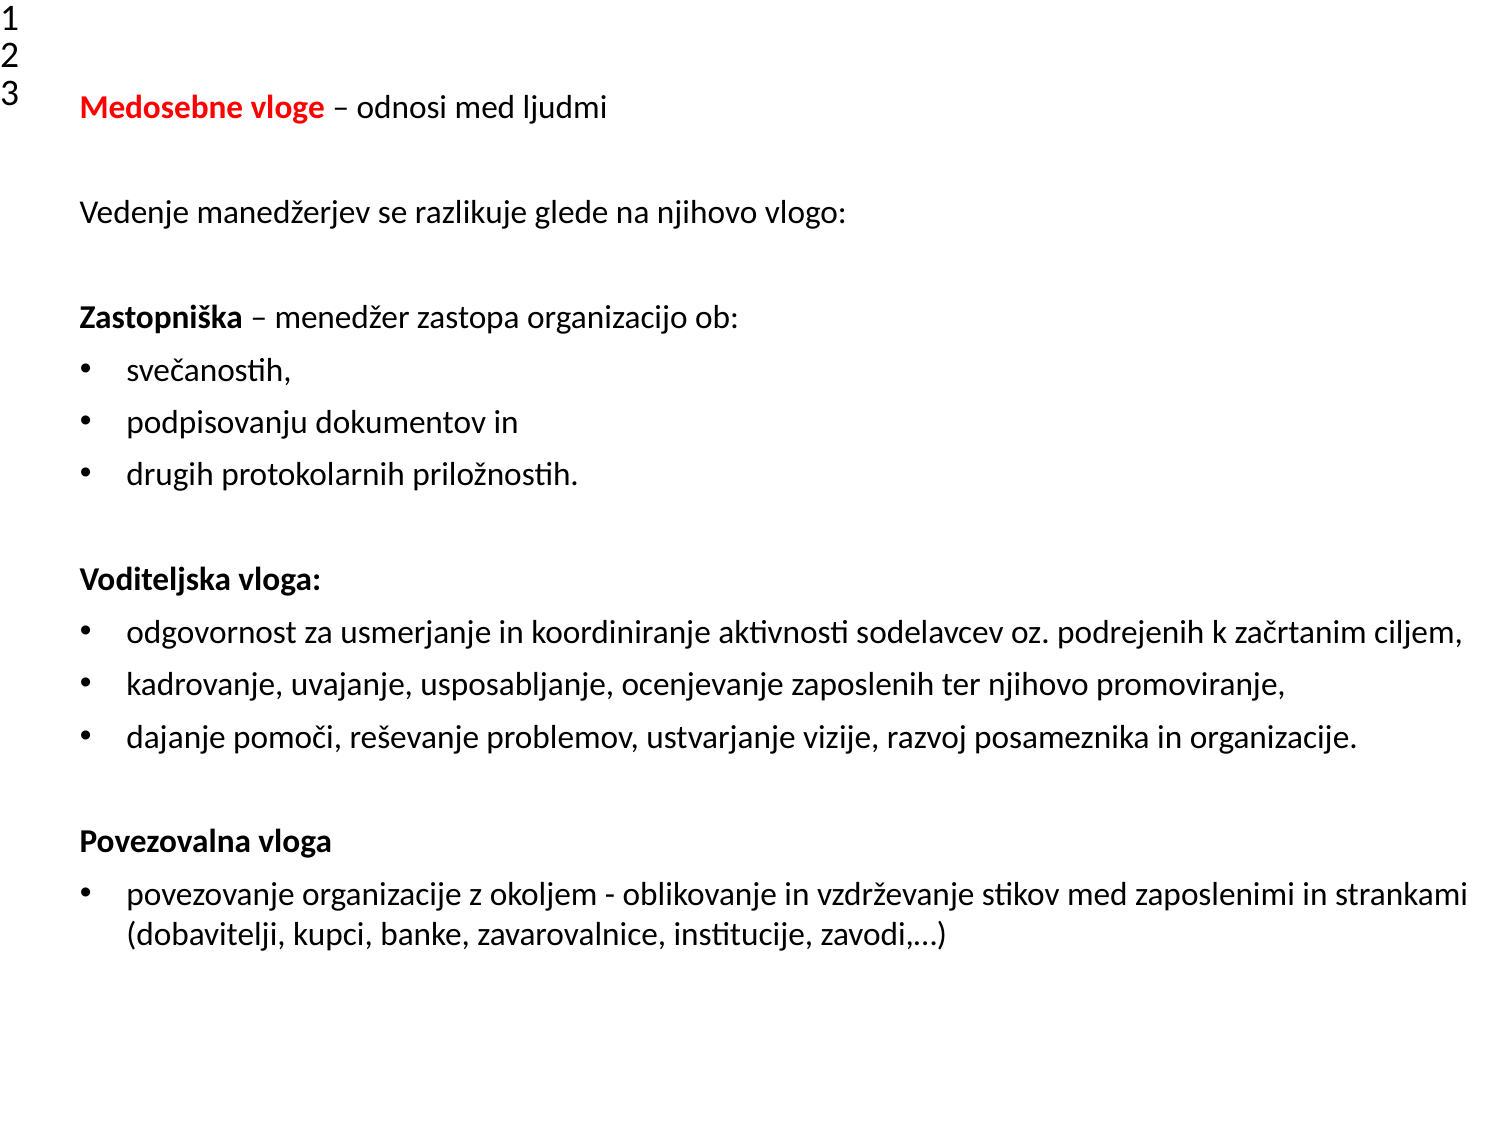

Medosebne vloge – odnosi med ljudmi
Vedenje manedžerjev se razlikuje glede na njihovo vlogo:
Zastopniška – menedžer zastopa organizacijo ob:
svečanostih,
podpisovanju dokumentov in
drugih protokolarnih priložnostih.
Voditeljska vloga:
odgovornost za usmerjanje in koordiniranje aktivnosti sodelavcev oz. podrejenih k začrtanim ciljem,
kadrovanje, uvajanje, usposabljanje, ocenjevanje zaposlenih ter njihovo promoviranje,
dajanje pomoči, reševanje problemov, ustvarjanje vizije, razvoj posameznika in organizacije.
Povezovalna vloga
povezovanje organizacije z okoljem - oblikovanje in vzdrževanje stikov med zaposlenimi in strankami (dobavitelji, kupci, banke, zavarovalnice, institucije, zavodi,…)